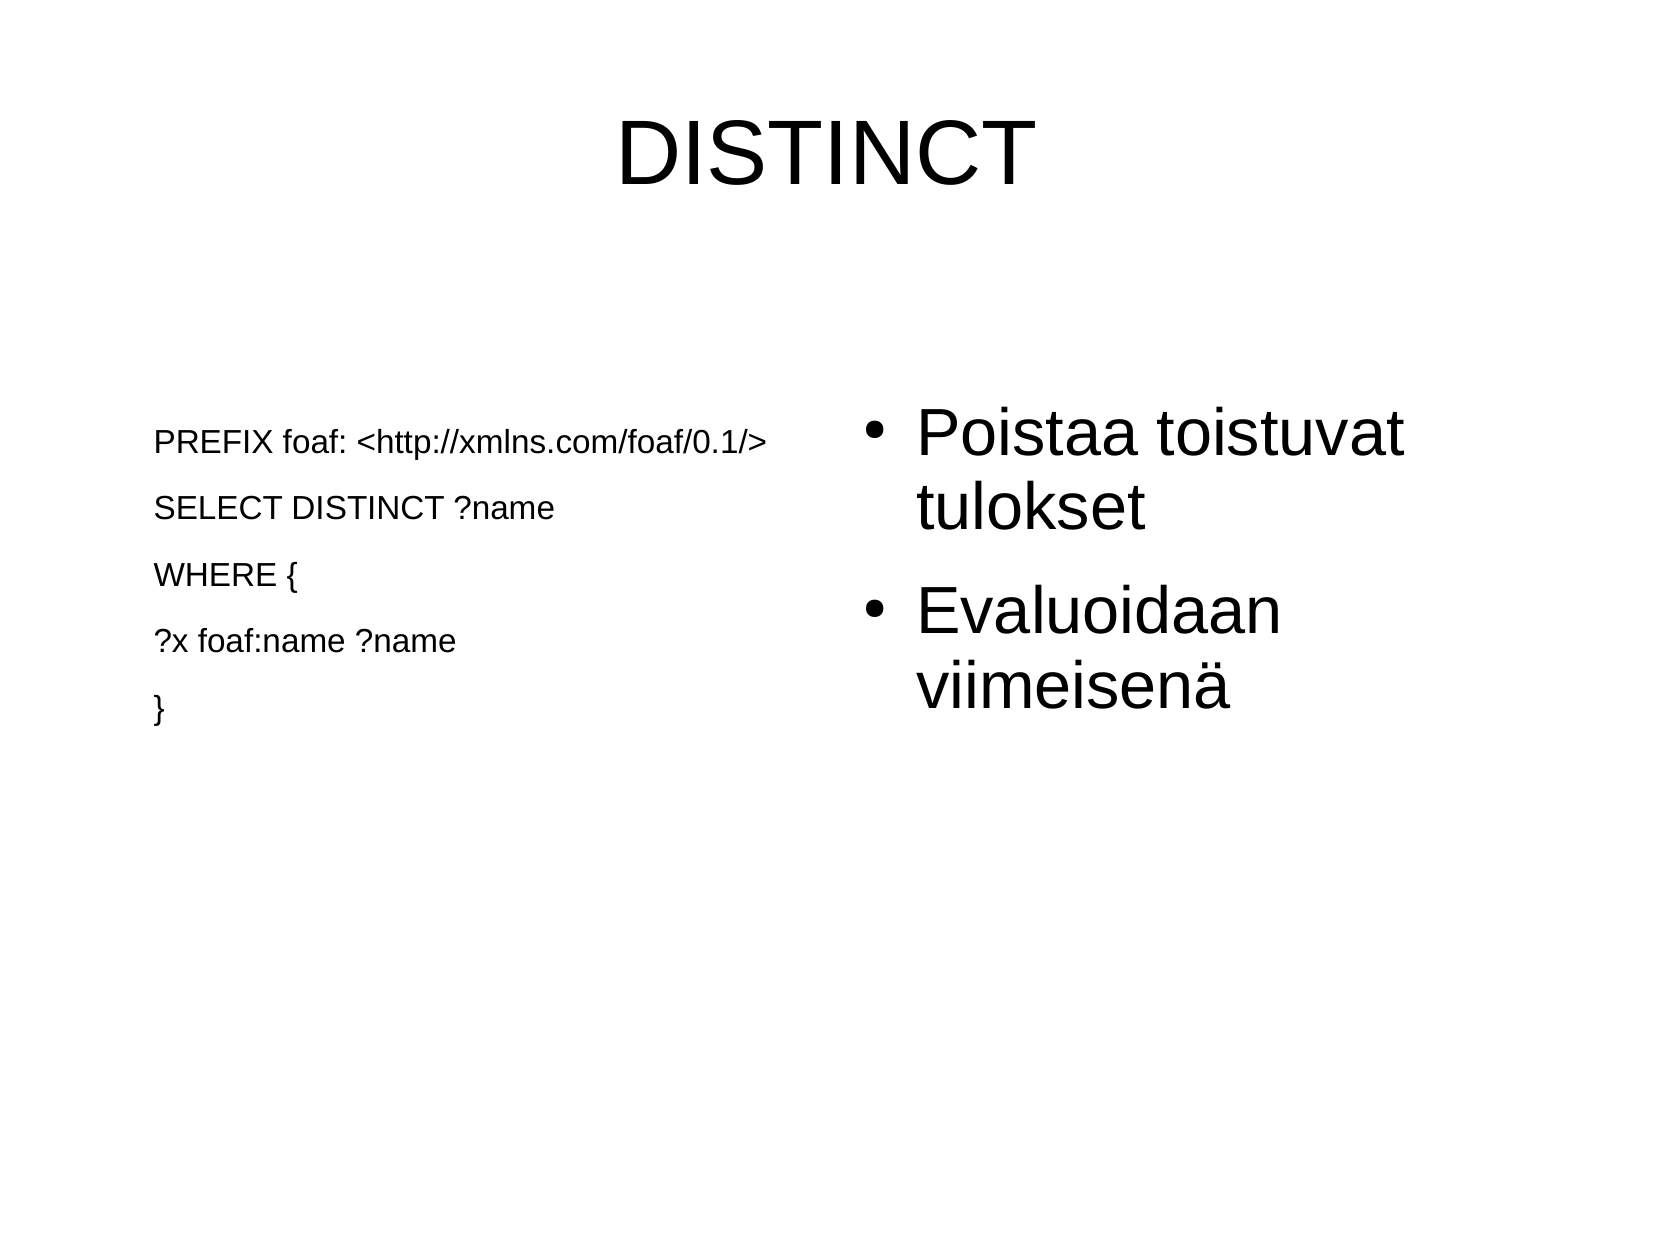

# DISTINCT
PREFIX foaf: <http://xmlns.com/foaf/0.1/>
SELECT DISTINCT ?name
WHERE {
?x foaf:name ?name
}
Poistaa toistuvat tulokset
Evaluoidaan viimeisenä